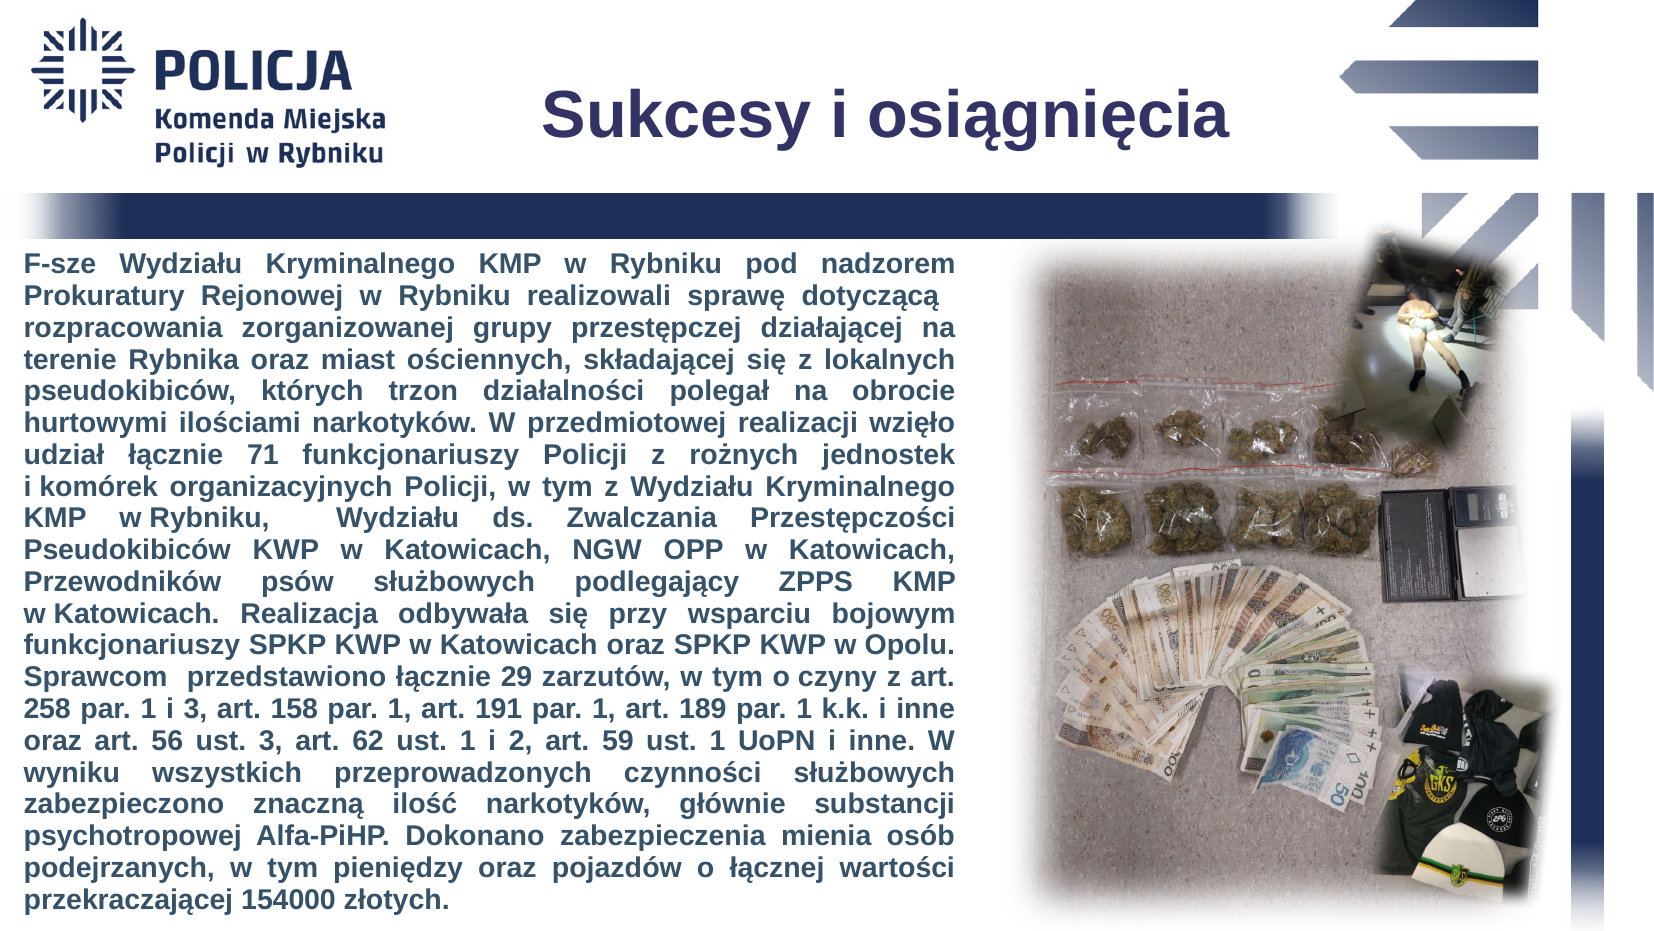

# Sukcesy i osiągnięcia
F-sze Wydziału Kryminalnego KMP w Rybniku pod nadzorem Prokuratury Rejonowej w Rybniku realizowali sprawę dotyczącą rozpracowania zorganizowanej grupy przestępczej działającej na terenie Rybnika oraz miast ościennych, składającej się z lokalnych pseudokibiców, których trzon działalności polegał na obrocie hurtowymi ilościami narkotyków. W przedmiotowej realizacji wzięło udział łącznie 71 funkcjonariuszy Policji z rożnych jednostek i komórek organizacyjnych Policji, w tym z Wydziału Kryminalnego KMP w Rybniku, Wydziału ds. Zwalczania Przestępczości Pseudokibiców KWP w Katowicach, NGW OPP w Katowicach, Przewodników psów służbowych podlegający ZPPS KMP w Katowicach. Realizacja odbywała się przy wsparciu bojowym funkcjonariuszy SPKP KWP w Katowicach oraz SPKP KWP w Opolu. Sprawcom przedstawiono łącznie 29 zarzutów, w tym o czyny z art. 258 par. 1 i 3, art. 158 par. 1, art. 191 par. 1, art. 189 par. 1 k.k. i inne oraz art. 56 ust. 3, art. 62 ust. 1 i 2, art. 59 ust. 1 UoPN i inne. W wyniku wszystkich przeprowadzonych czynności służbowych zabezpieczono znaczną ilość narkotyków, głównie substancji psychotropowej Alfa-PiHP. Dokonano zabezpieczenia mienia osób podejrzanych, w tym pieniędzy oraz pojazdów o łącznej wartości przekraczającej 154000 złotych.